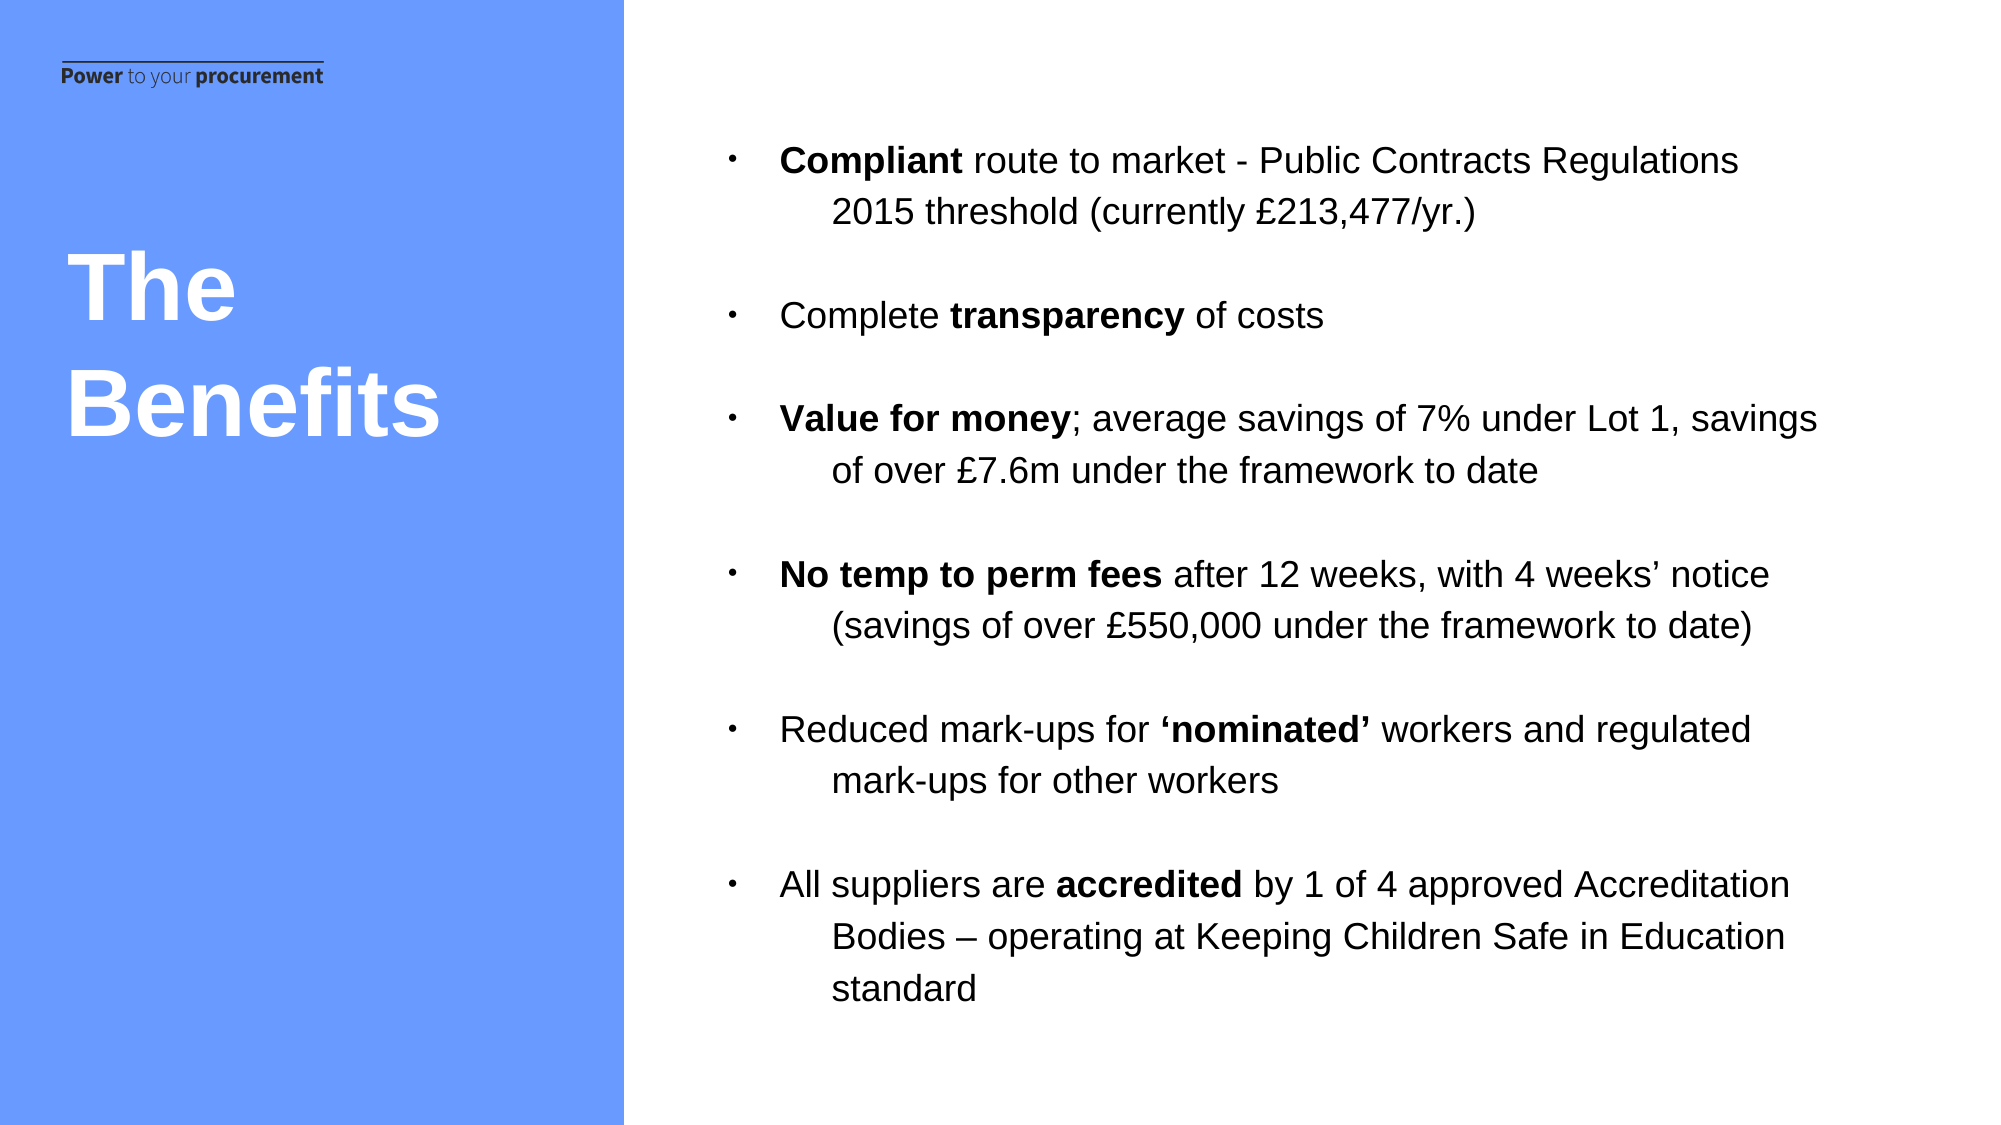

# The Benefits
Compliant route to market - Public Contracts Regulations 2015 threshold (currently £213,477/yr.)
Complete transparency of costs
Value for money; average savings of 7% under Lot 1, savings of over £7.6m under the framework to date
No temp to perm fees after 12 weeks, with 4 weeks’ notice (savings of over £550,000 under the framework to date)
Reduced mark-ups for ‘nominated’ workers and regulated mark-ups for other workers
All suppliers are accredited by 1 of 4 approved Accreditation Bodies – operating at Keeping Children Safe in Education standard